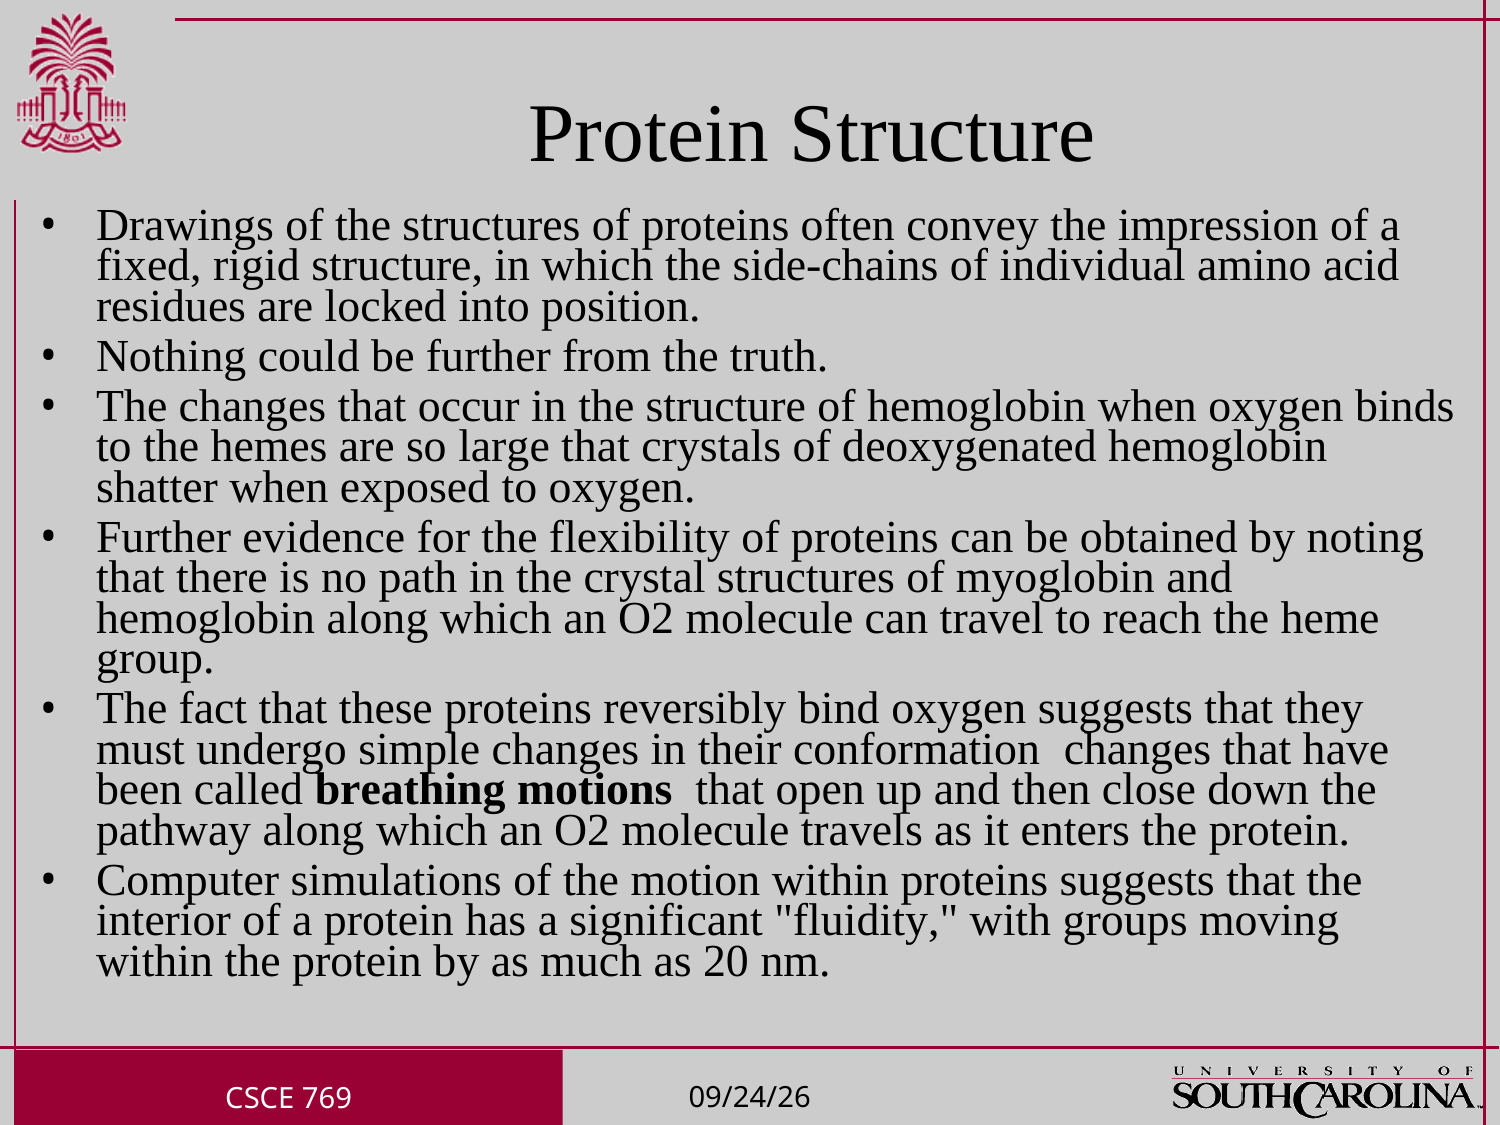

# Protein Structure
Drawings of the structures of proteins often convey the impression of a fixed, rigid structure, in which the side-chains of individual amino acid residues are locked into position.
Nothing could be further from the truth.
The changes that occur in the structure of hemoglobin when oxygen binds to the hemes are so large that crystals of deoxygenated hemoglobin shatter when exposed to oxygen.
Further evidence for the flexibility of proteins can be obtained by noting that there is no path in the crystal structures of myoglobin and hemoglobin along which an O2 molecule can travel to reach the heme group.
The fact that these proteins reversibly bind oxygen suggests that they must undergo simple changes in their conformation changes that have been called breathing motions that open up and then close down the pathway along which an O2 molecule travels as it enters the protein.
Computer simulations of the motion within proteins suggests that the interior of a protein has a significant "fluidity," with groups moving within the protein by as much as 20 nm.